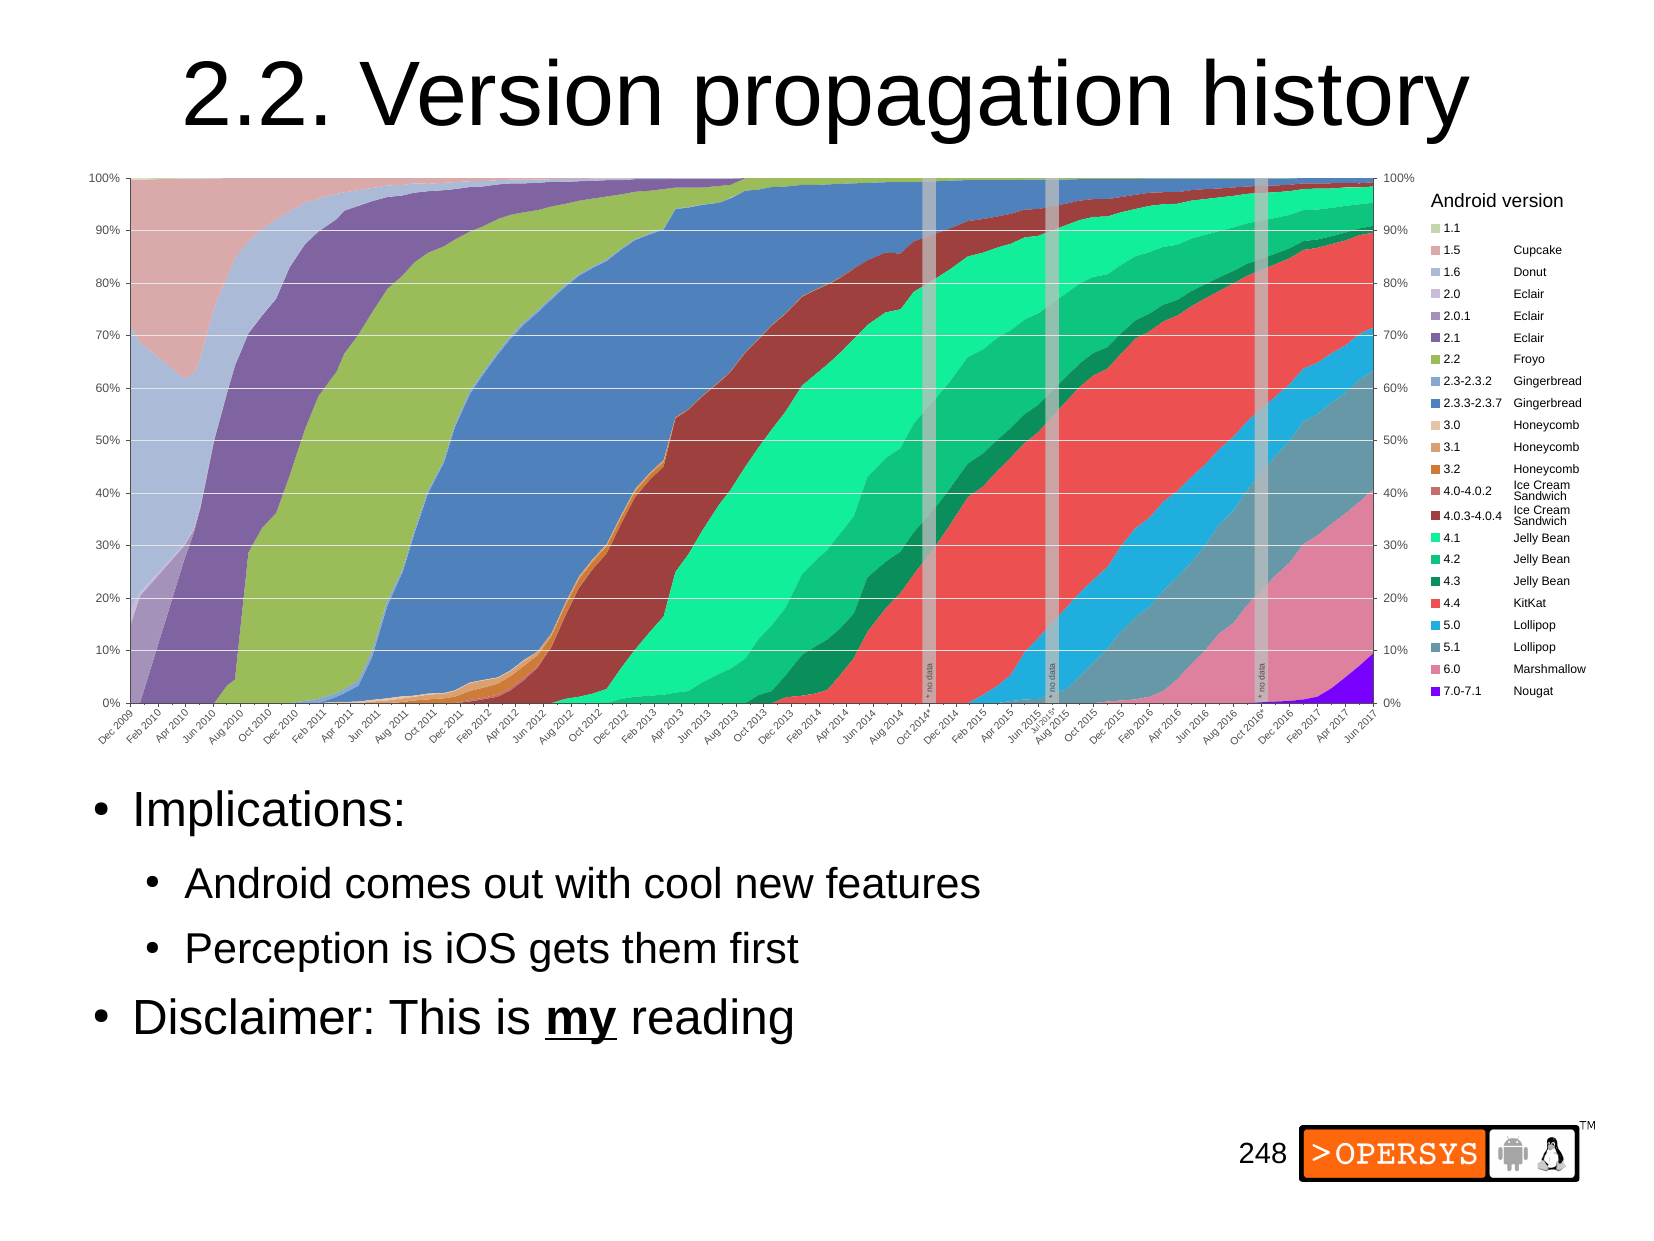

# 2.2. Version propagation history
Implications:
Android comes out with cool new features
Perception is iOS gets them first
Disclaimer: This is my reading